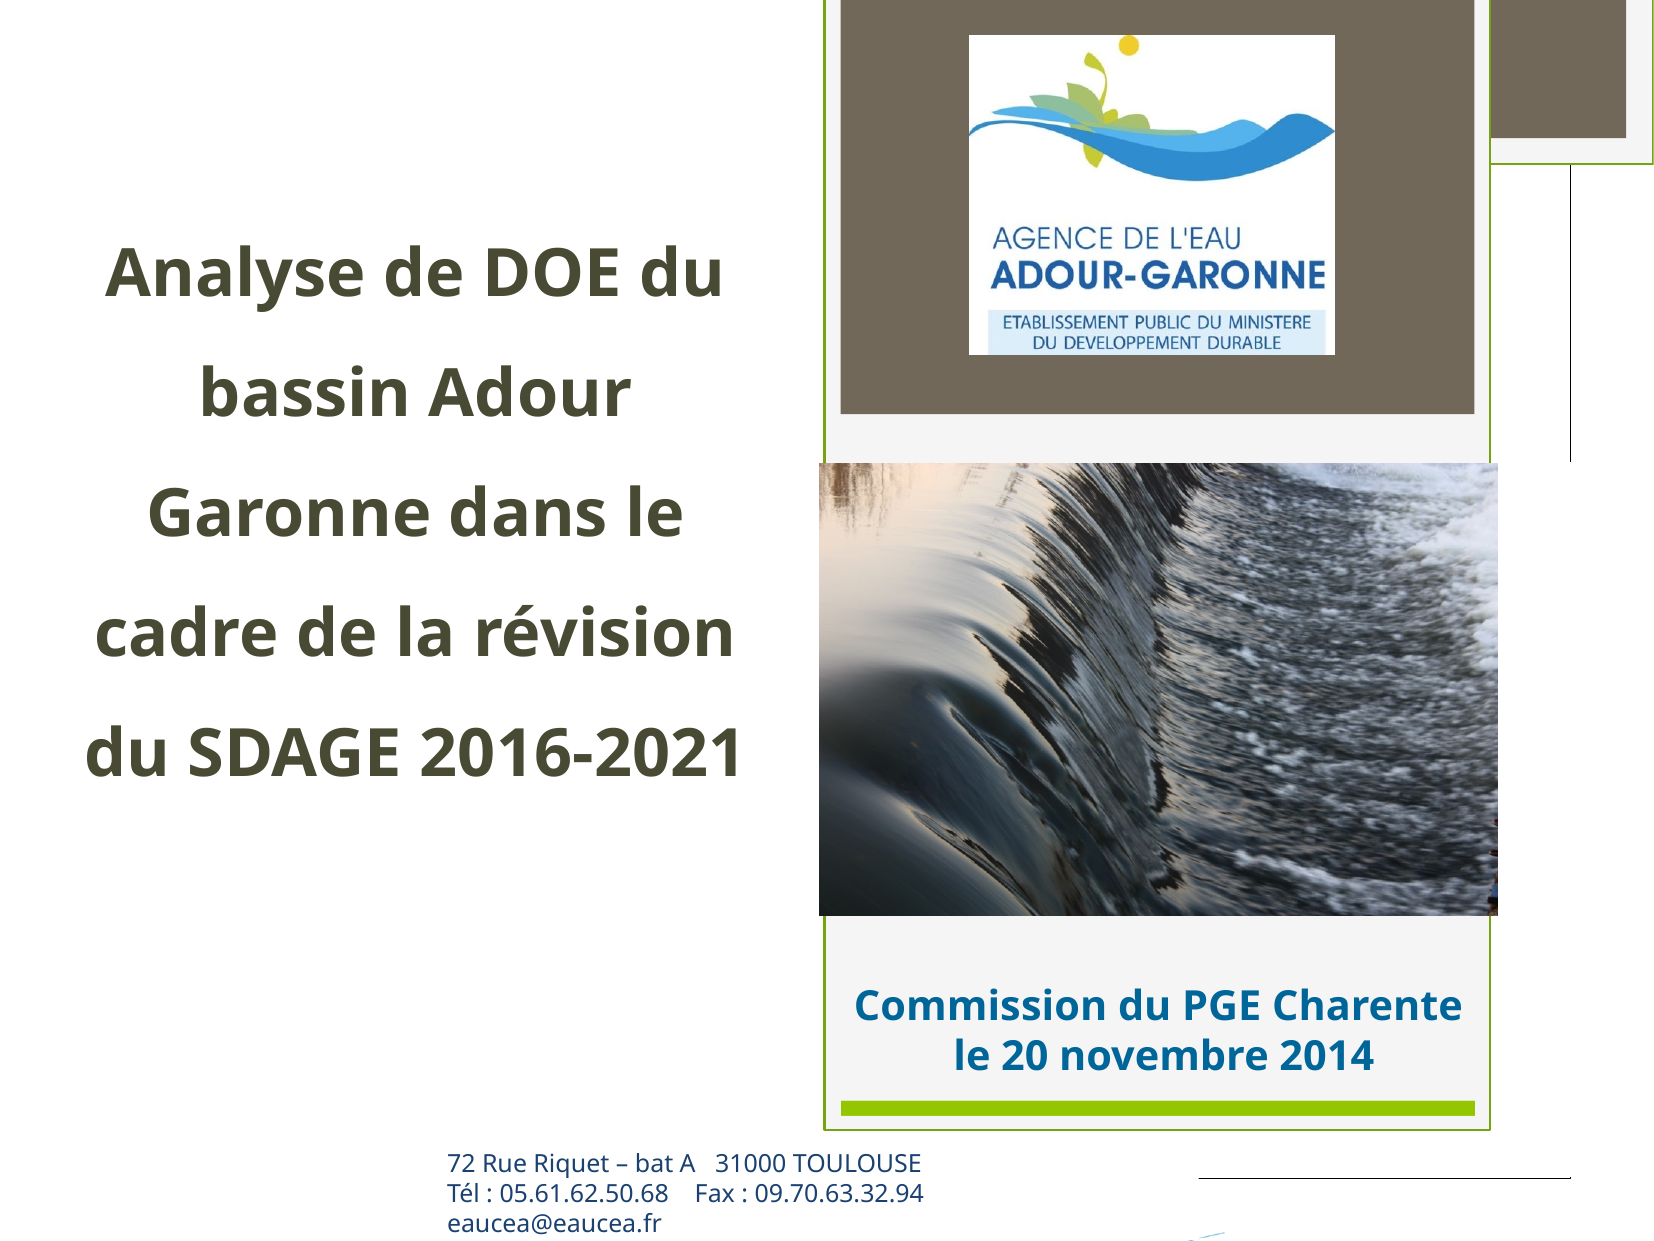

Analyse de DOE du bassin Adour Garonne dans le cadre de la révision du SDAGE 2016-2021
Commission du PGE Charente
 le 20 novembre 2014
72 Rue Riquet – bat A 31000 TOULOUSE
Tél : 05.61.62.50.68 Fax : 09.70.63.32.94
eaucea@eaucea.fr